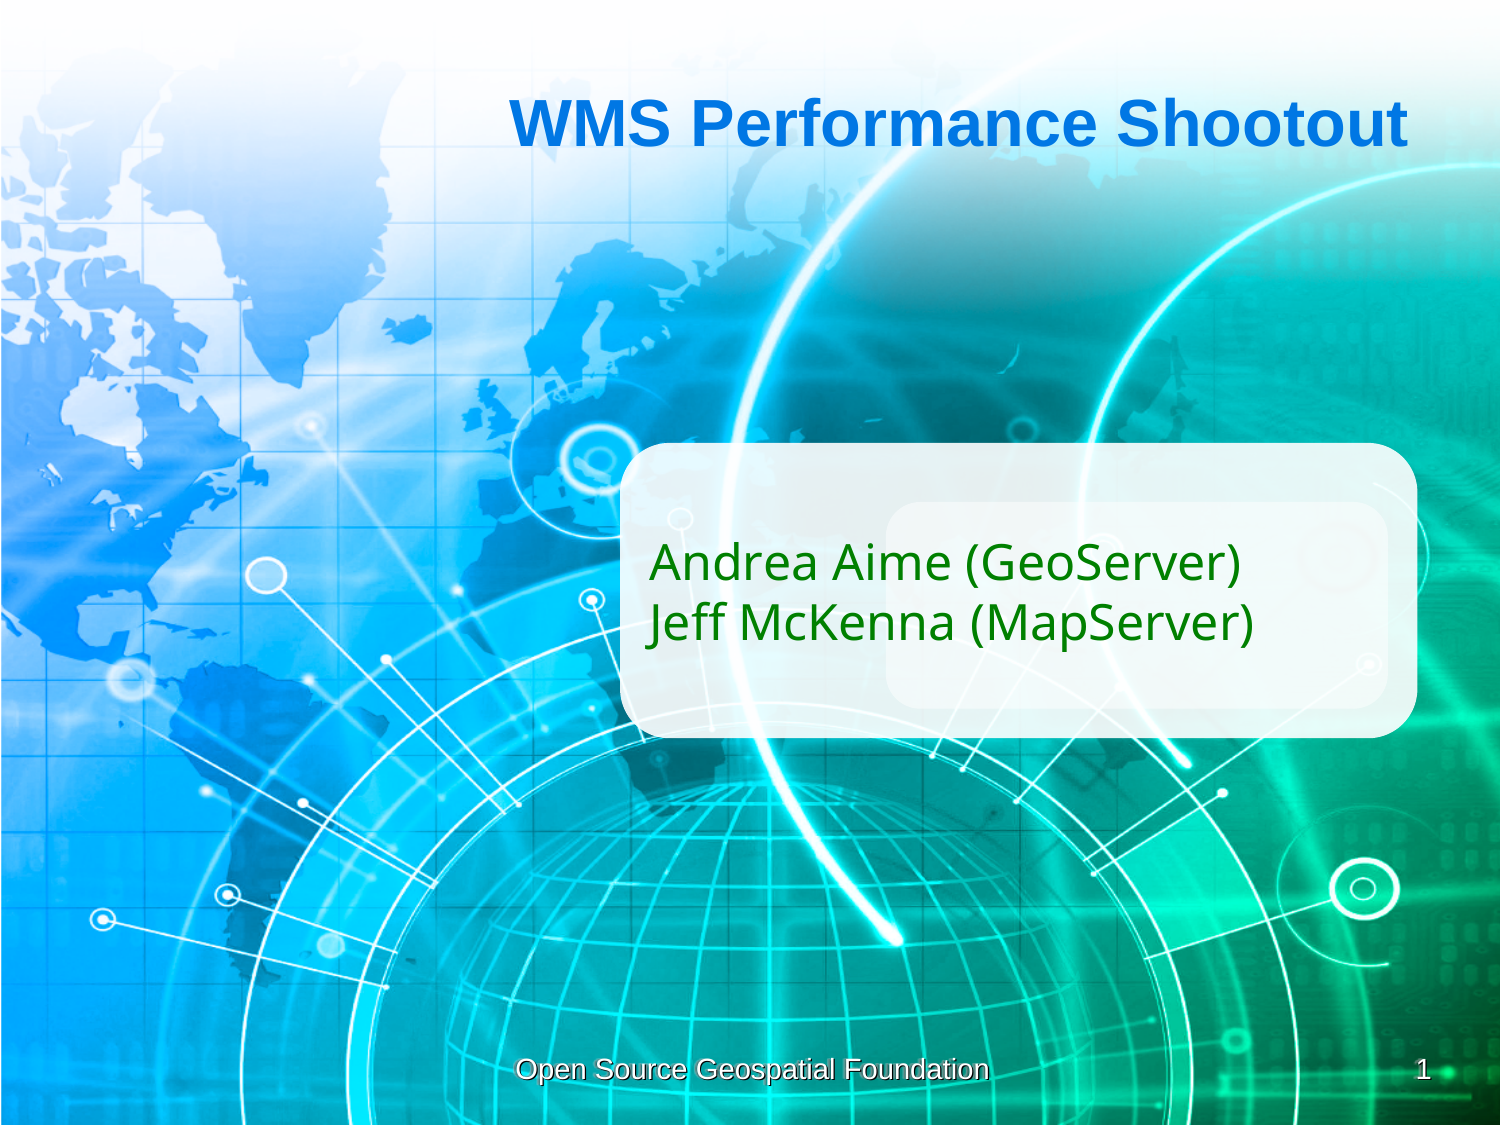

# WMS Performance Shootout
Andrea Aime (GeoServer)
Jeff McKenna (MapServer)
Open Source Geospatial Foundation
1